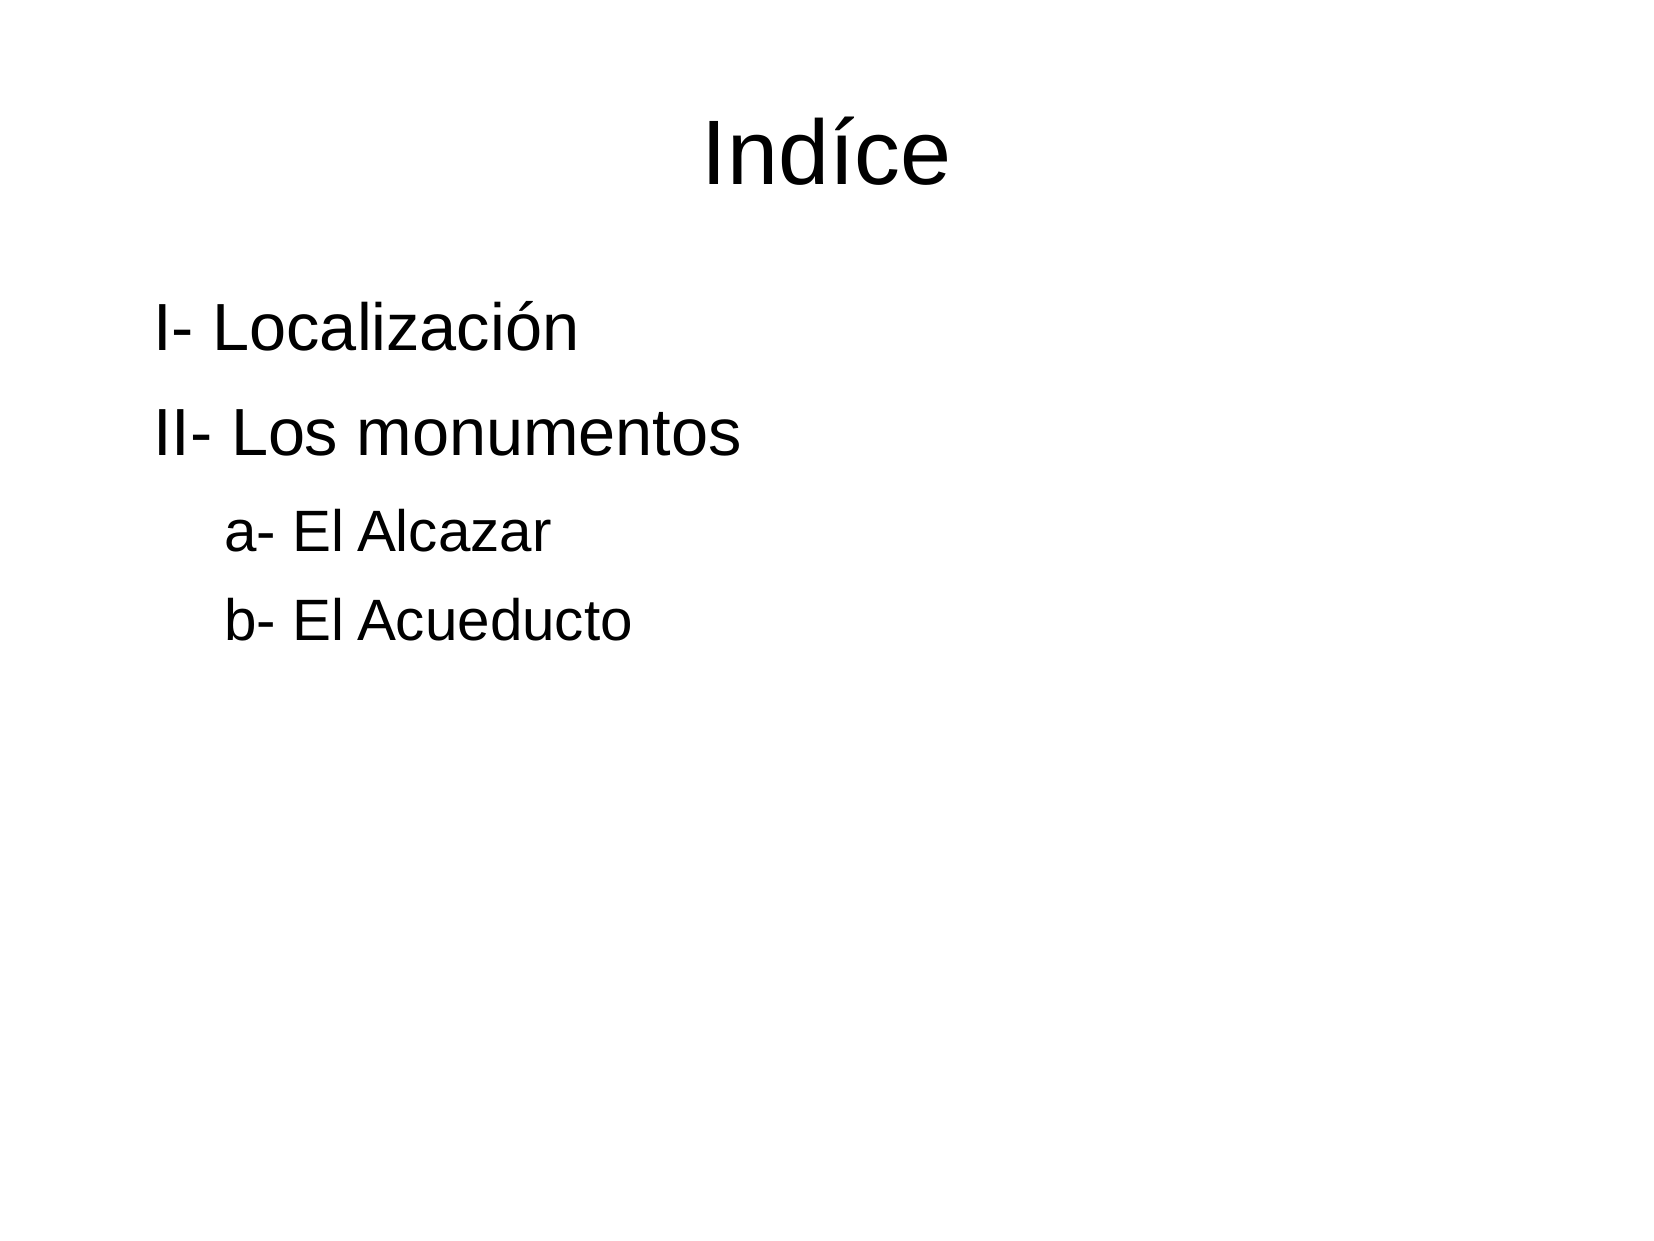

# Indíce
I- Localización
II- Los monumentos
a- El Alcazar
b- El Acueducto